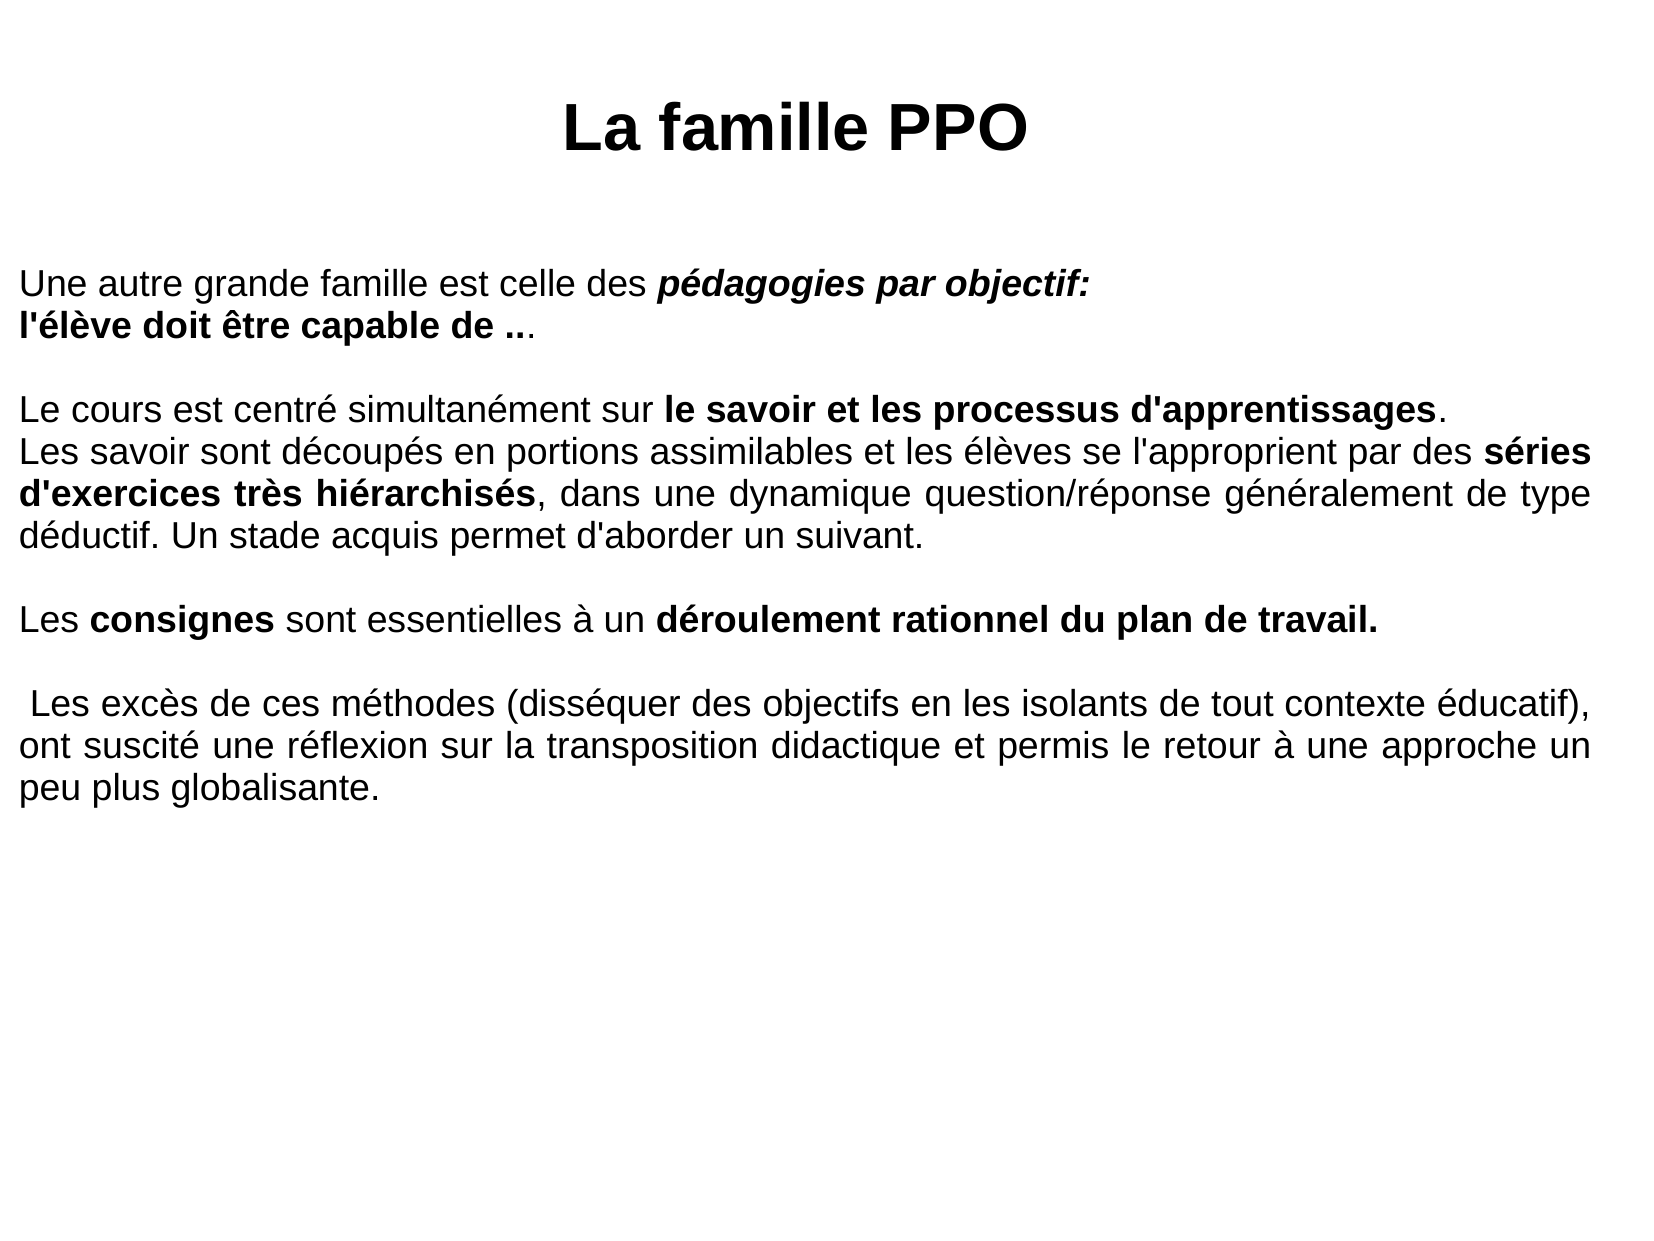

La famille PPO
Une autre grande famille est celle des pédagogies par objectif:
l'élève doit être capable de ...
Le cours est centré simultanément sur le savoir et les processus d'apprentissages.
Les savoir sont découpés en portions assimilables et les élèves se l'approprient par des séries d'exercices très hiérarchisés, dans une dynamique question/réponse généralement de type déductif. Un stade acquis permet d'aborder un suivant.
Les consignes sont essentielles à un déroulement rationnel du plan de travail.
 Les excès de ces méthodes (disséquer des objectifs en les isolants de tout contexte éducatif), ont suscité une réflexion sur la transposition didactique et permis le retour à une approche un peu plus globalisante.